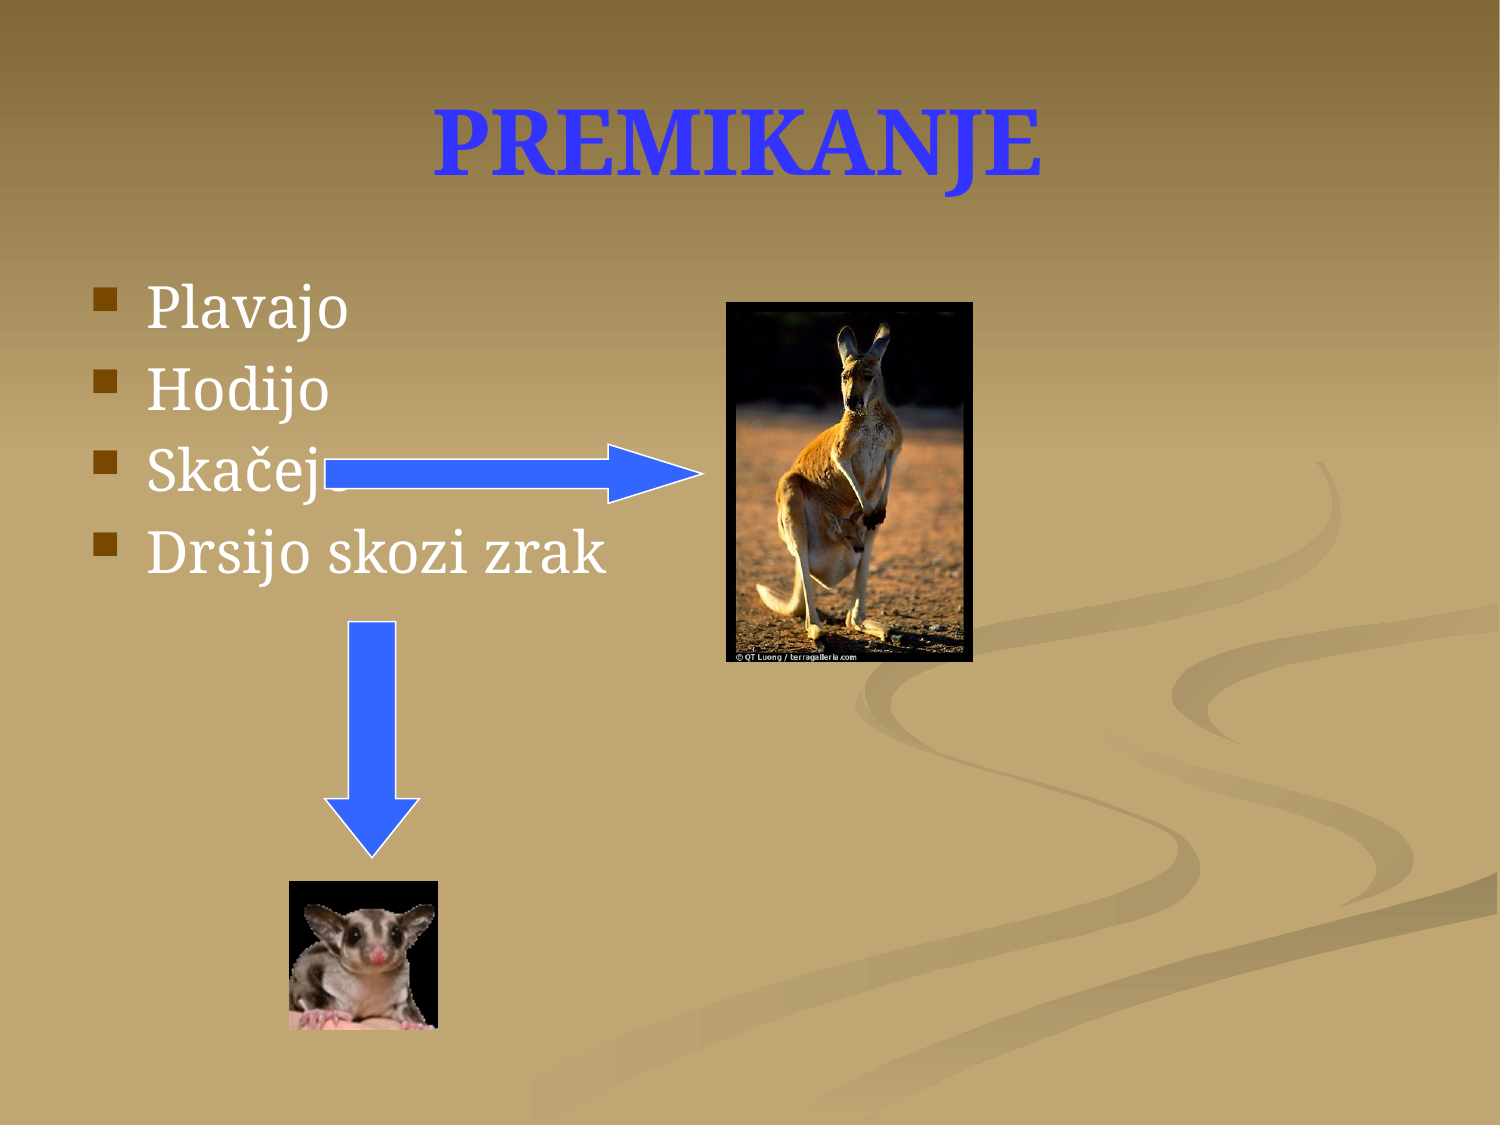

# PREMIKANJE
Plavajo
Hodijo
Skačejo
Drsijo skozi zrak